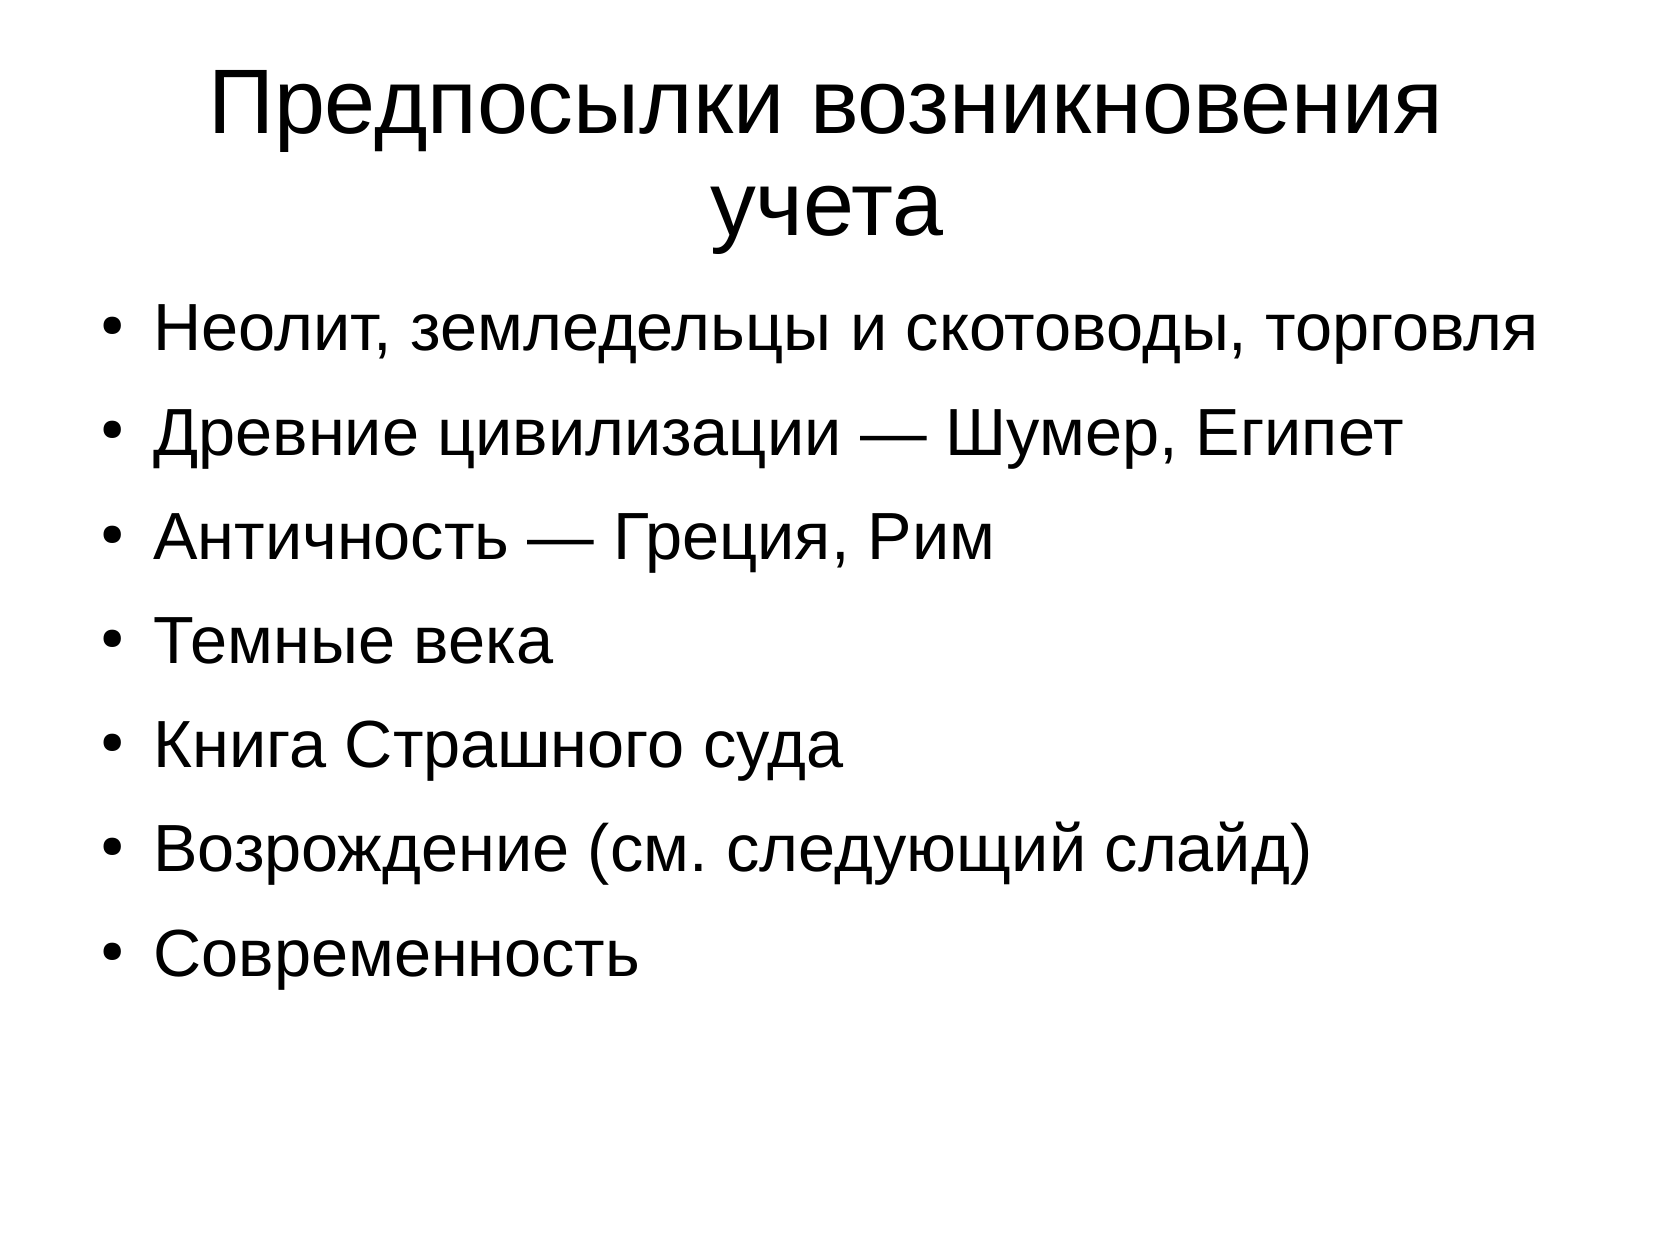

# Предпосылки возникновения учета
Неолит, земледельцы и скотоводы, торговля
Древние цивилизации — Шумер, Египет
Античность — Греция, Рим
Темные века
Книга Страшного суда
Возрождение (см. следующий слайд)
Современность